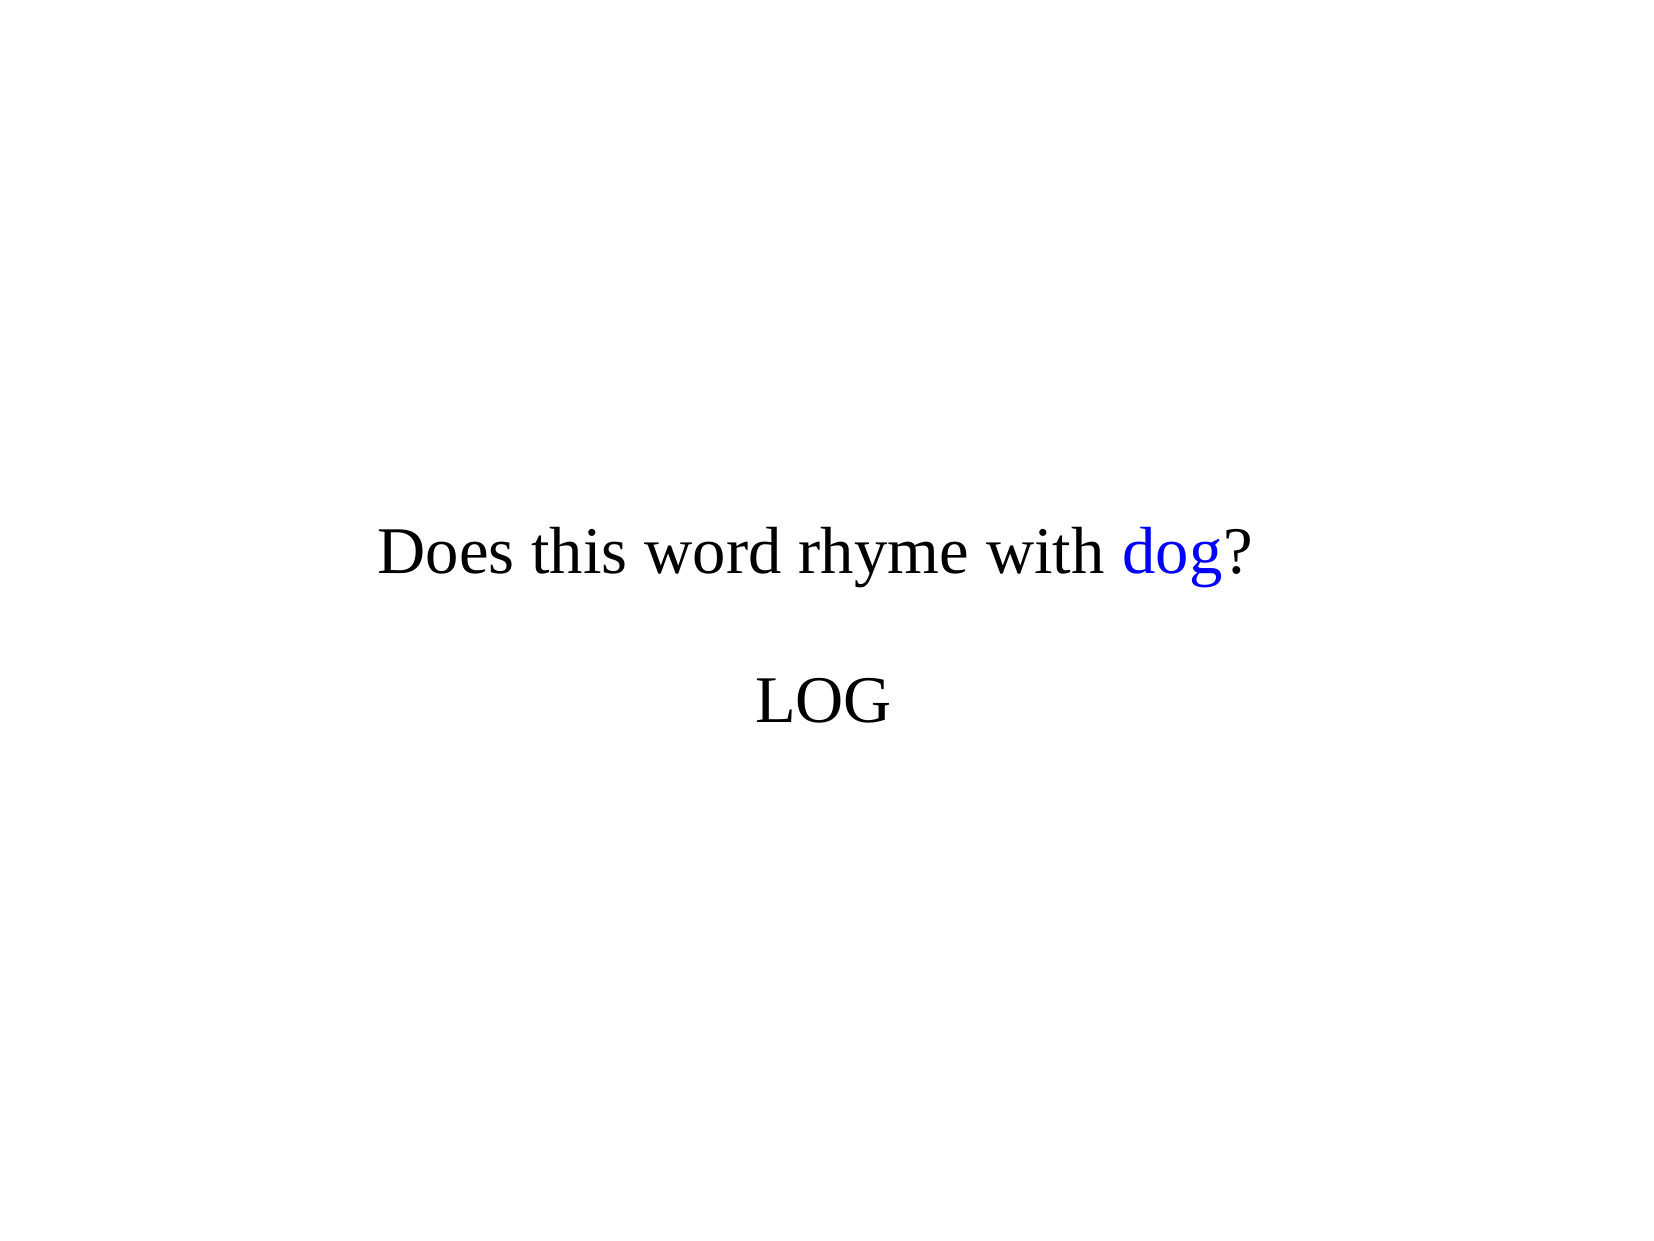

# Does this word rhyme with dog?
LOG